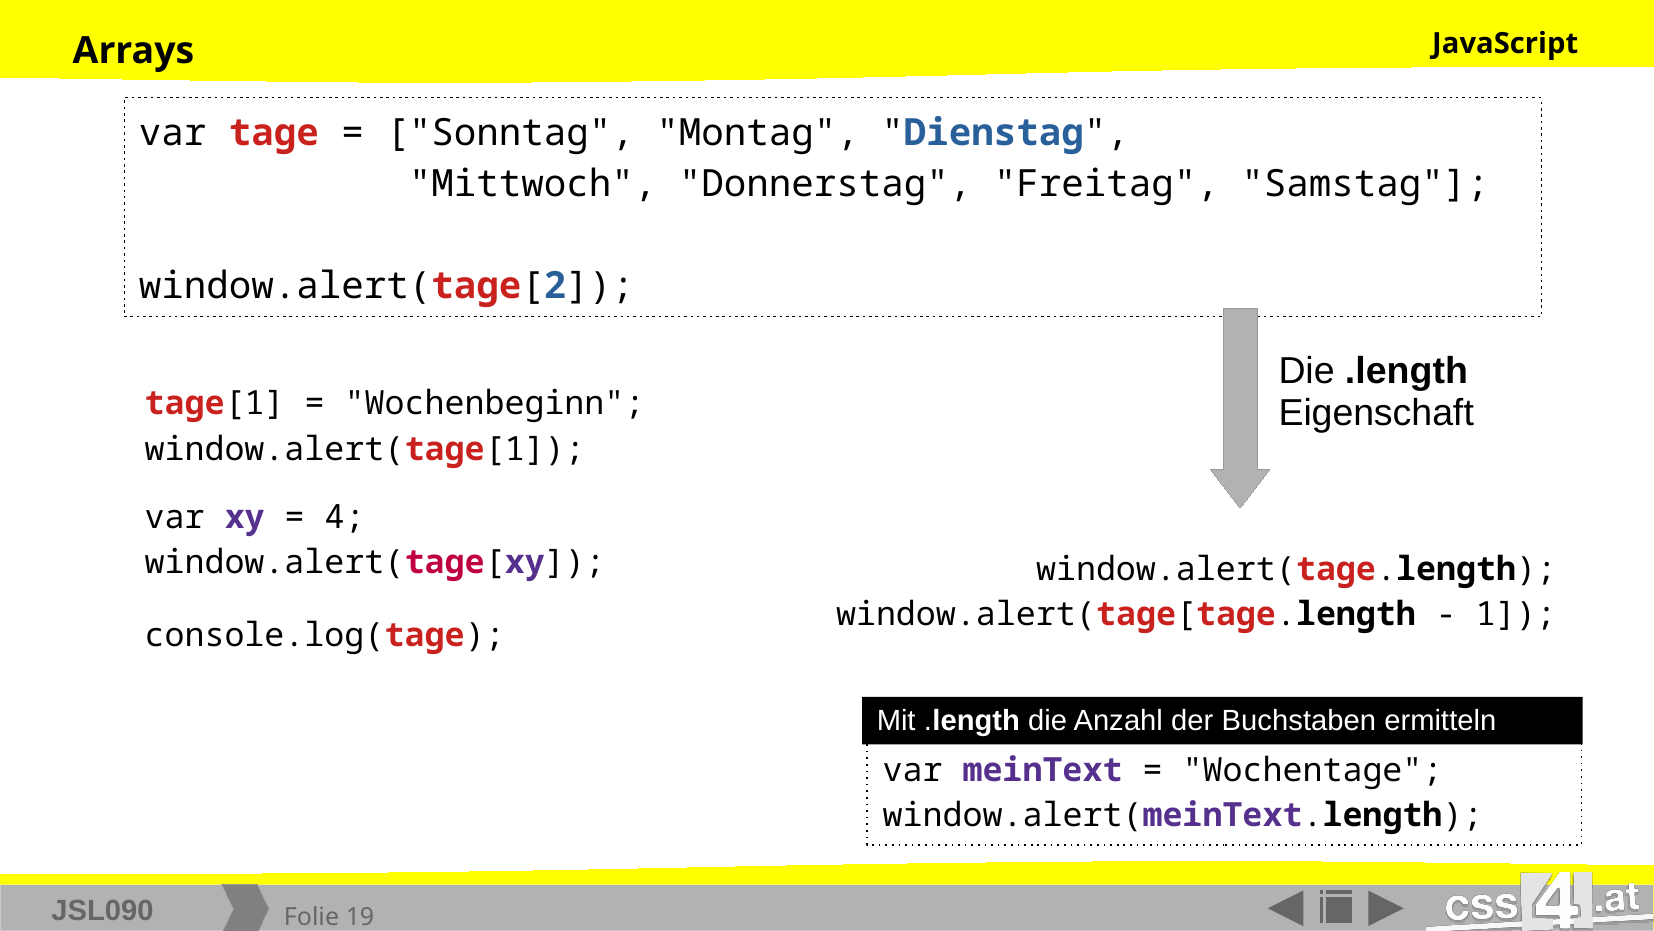

JavaScript
Arrays
var tage = ["Sonntag", "Montag", "Dienstag",
 "Mittwoch", "Donnerstag", "Freitag", "Samstag"];
window.alert(tage[2]);
Die .length
Eigenschaft
tage[1] = "Wochenbeginn";
window.alert(tage[1]);
var xy = 4;
window.alert(tage[xy]);
window.alert(tage.length);
window.alert(tage[tage.length - 1]);
console.log(tage);
Mit .length die Anzahl der Buchstaben ermitteln
var meinText = "Wochentage";
window.alert(meinText.length);
JSL090
Folie